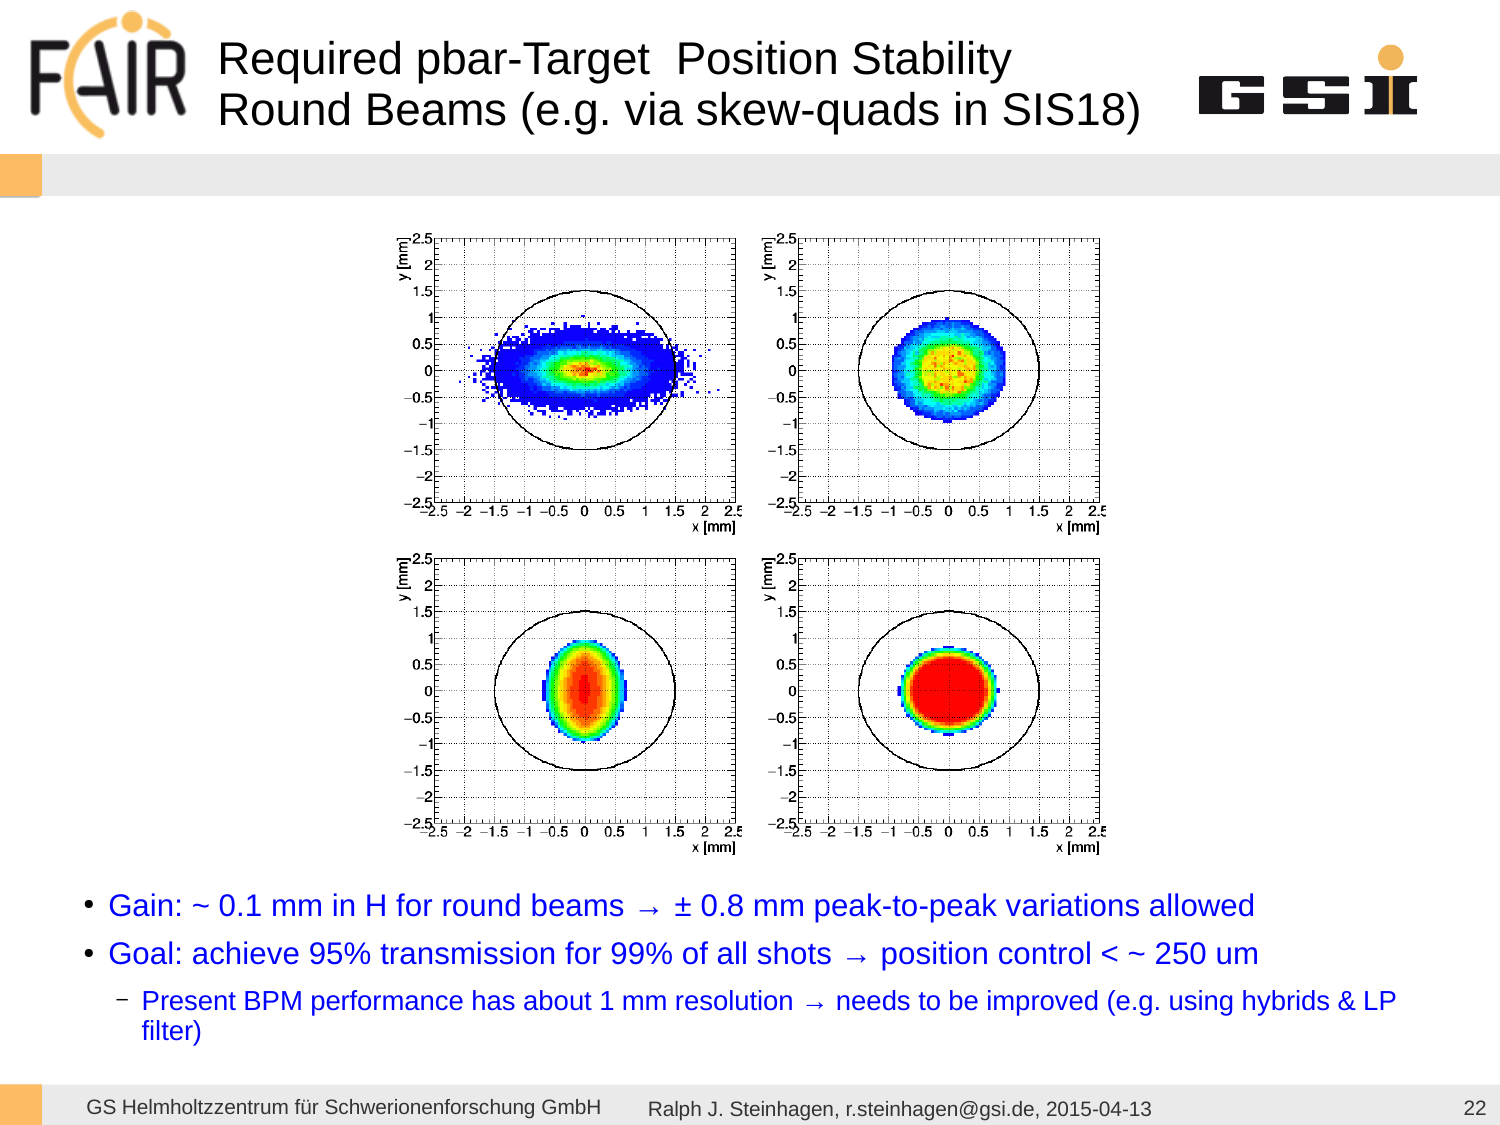

# Required pbar-Target Position Stability Round Beams (e.g. via skew-quads in SIS18)
Gain: ~ 0.1 mm in H for round beams → ± 0.8 mm peak-to-peak variations allowed
Goal: achieve 95% transmission for 99% of all shots → position control < ~ 250 um
Present BPM performance has about 1 mm resolution → needs to be improved (e.g. using hybrids & LP filter)